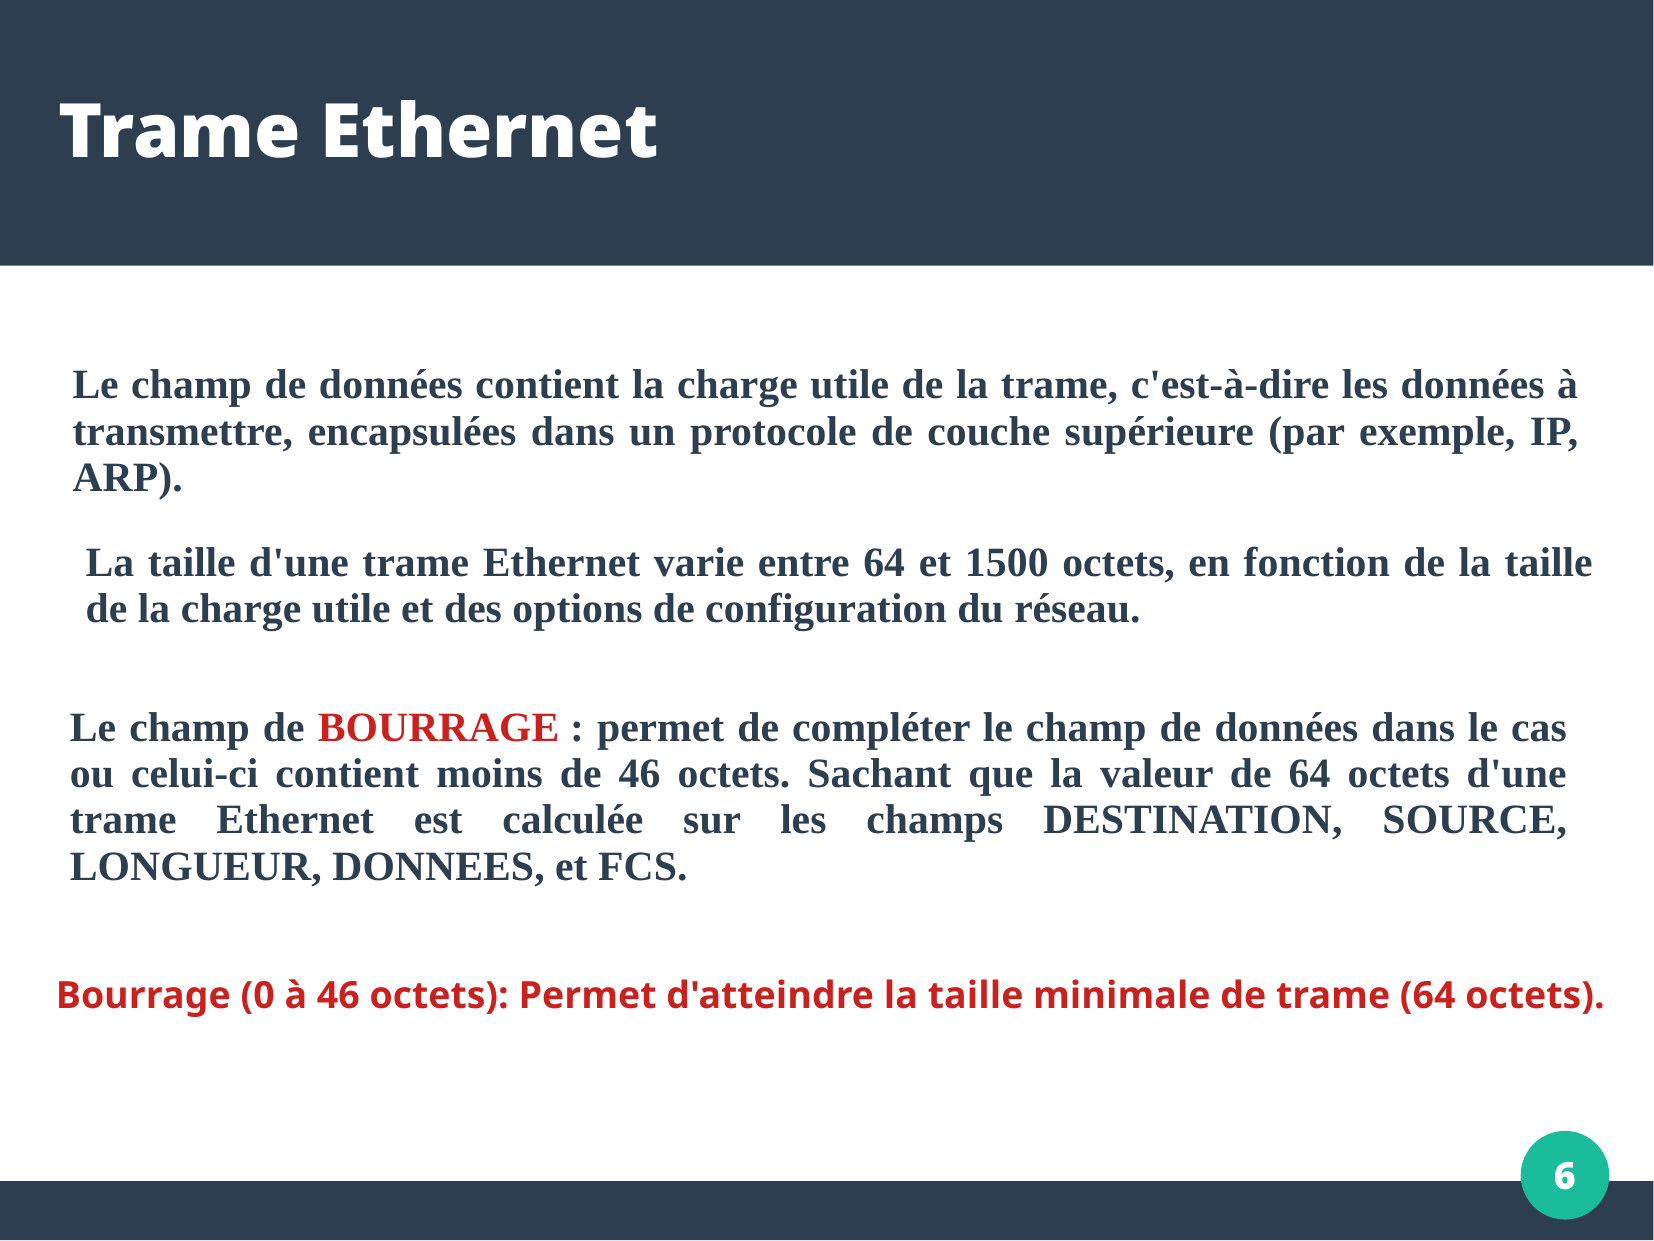

# Trame Ethernet
Le champ de données contient la charge utile de la trame, c'est-à-dire les données à transmettre, encapsulées dans un protocole de couche supérieure (par exemple, IP, ARP).
La taille d'une trame Ethernet varie entre 64 et 1500 octets, en fonction de la taille de la charge utile et des options de configuration du réseau.
Le champ de BOURRAGE : permet de compléter le champ de données dans le cas ou celui-ci contient moins de 46 octets. Sachant que la valeur de 64 octets d'une trame Ethernet est calculée sur les champs DESTINATION, SOURCE, LONGUEUR, DONNEES, et FCS.
Bourrage (0 à 46 octets): Permet d'atteindre la taille minimale de trame (64 octets).
6